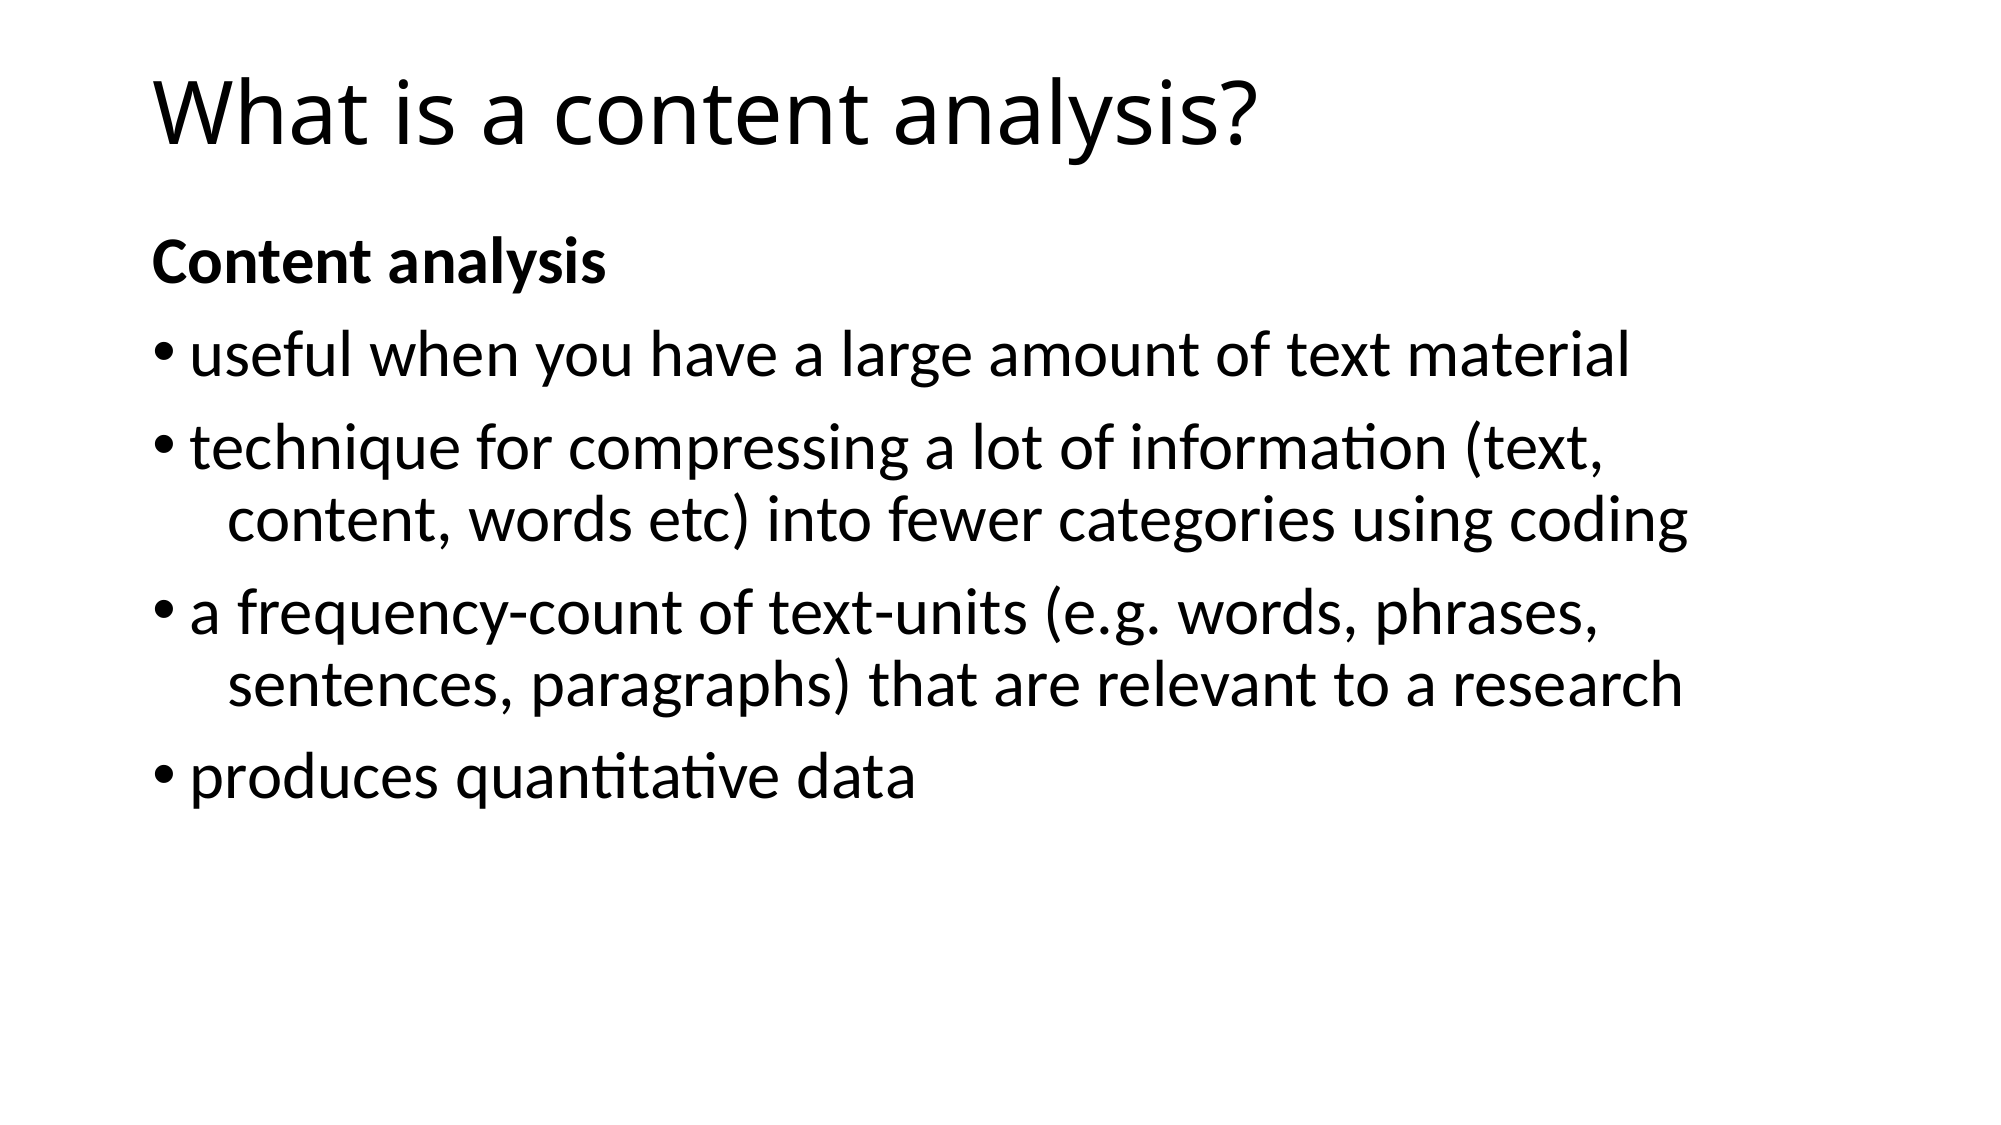

# What is a content analysis?
Content analysis
useful when you have a large amount of text material
technique for compressing a lot of information (text, content, words etc) into fewer categories using coding
a frequency-count of text-units (e.g. words, phrases, sentences, paragraphs) that are relevant to a research
produces quantitative data